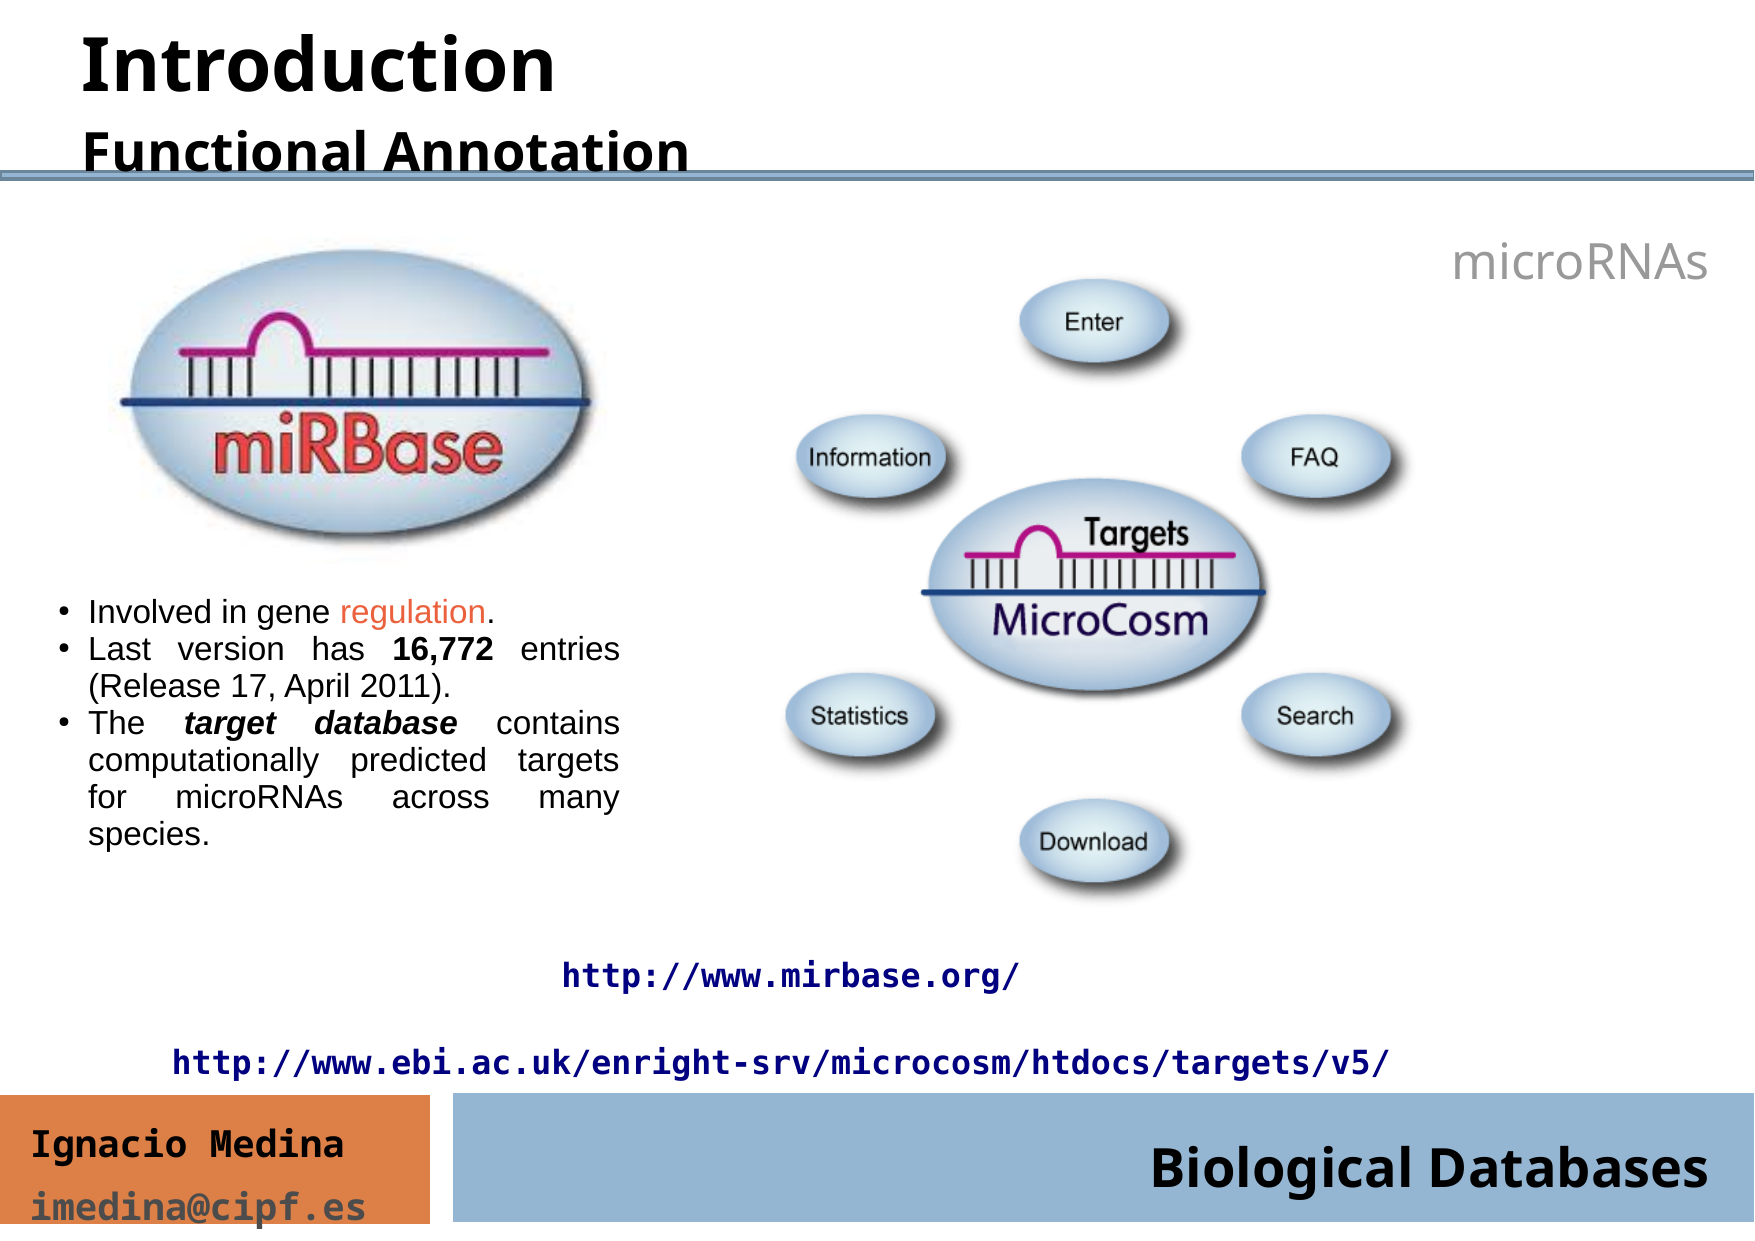

Introduction
Functional Annotation
#
microRNAs
Involved in gene regulation.
Last version has 16,772 entries (Release 17, April 2011).
The target database contains computationally predicted targets for microRNAs across many species.
http://www.mirbase.org/
http://www.ebi.ac.uk/enright-srv/microcosm/htdocs/targets/v5/
Ignacio Medina
imedina@cipf.es
Biological Databases